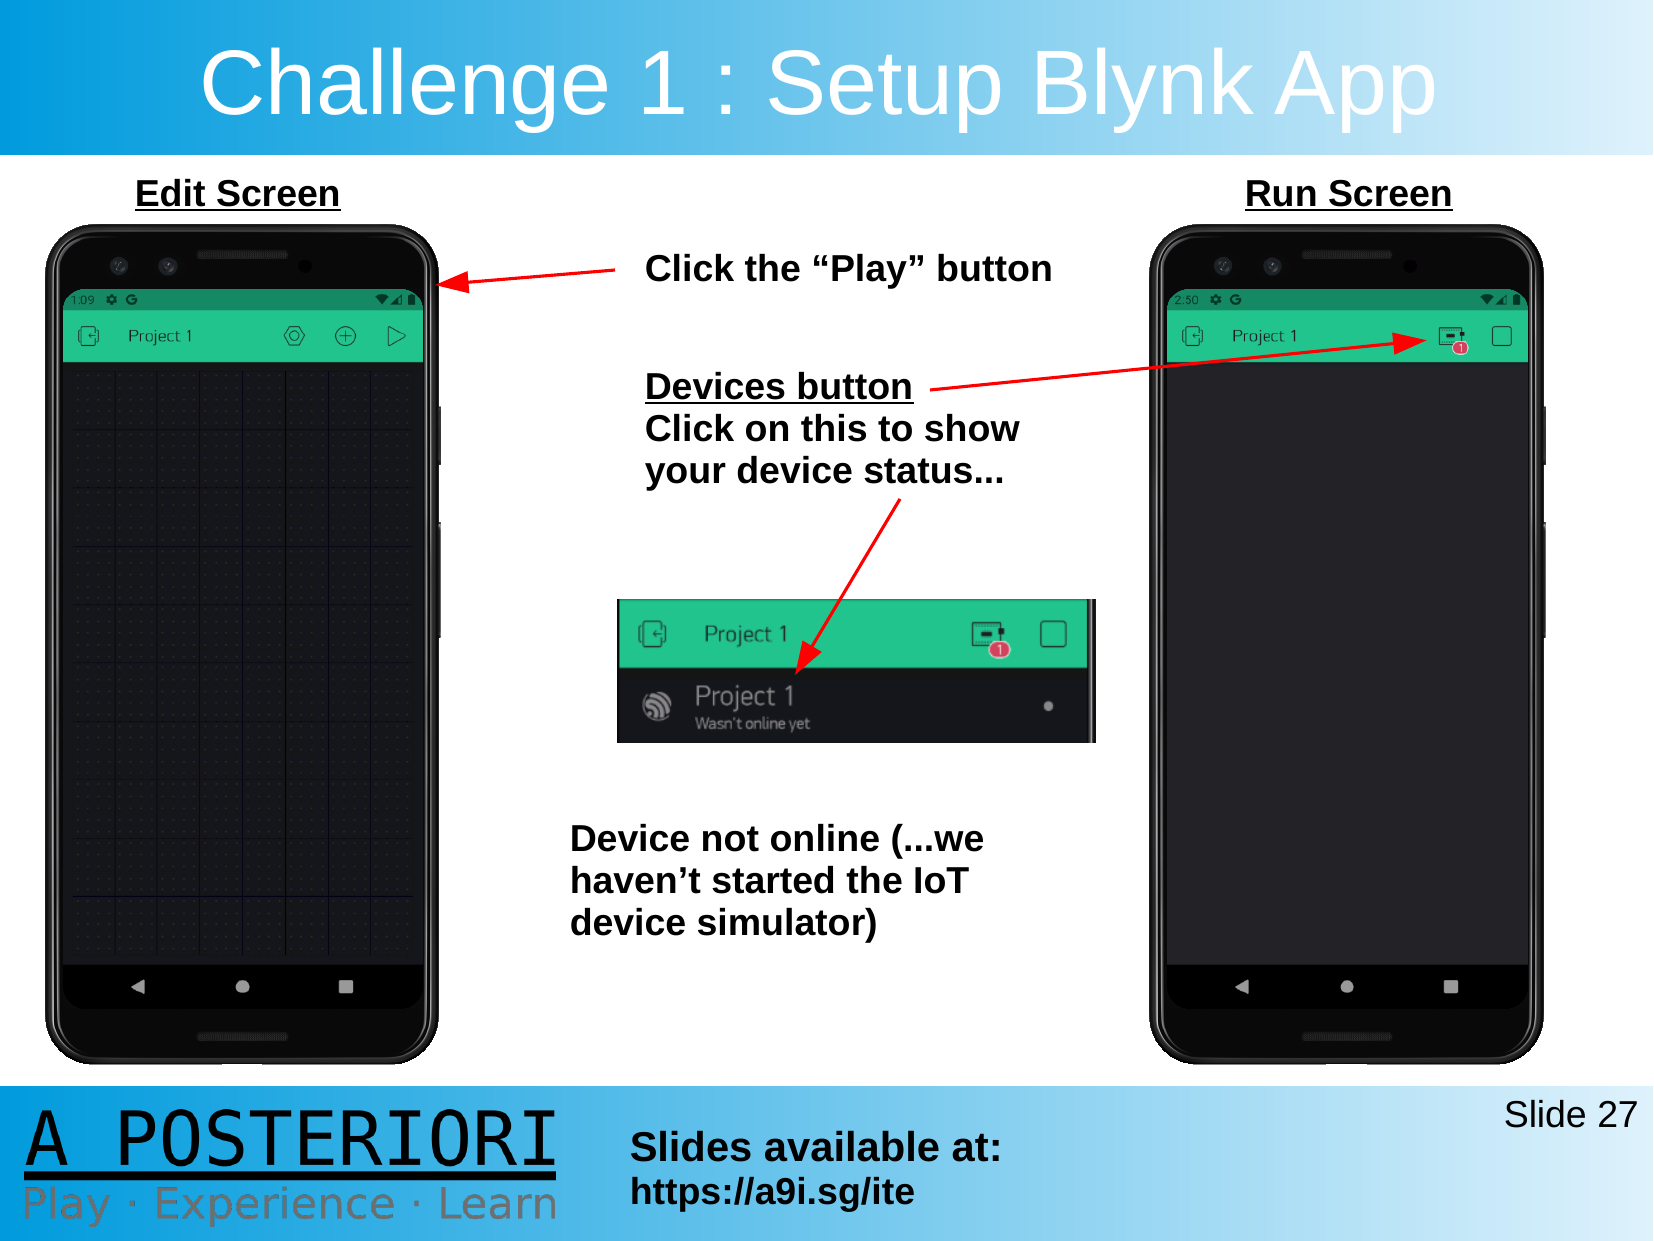

# Challenge 1 : Setup Blynk App
Edit Screen
Run Screen
Click the “Play” button
Devices button
Click on this to show your device status...
Device not online (...we haven’t started the IoT device simulator)